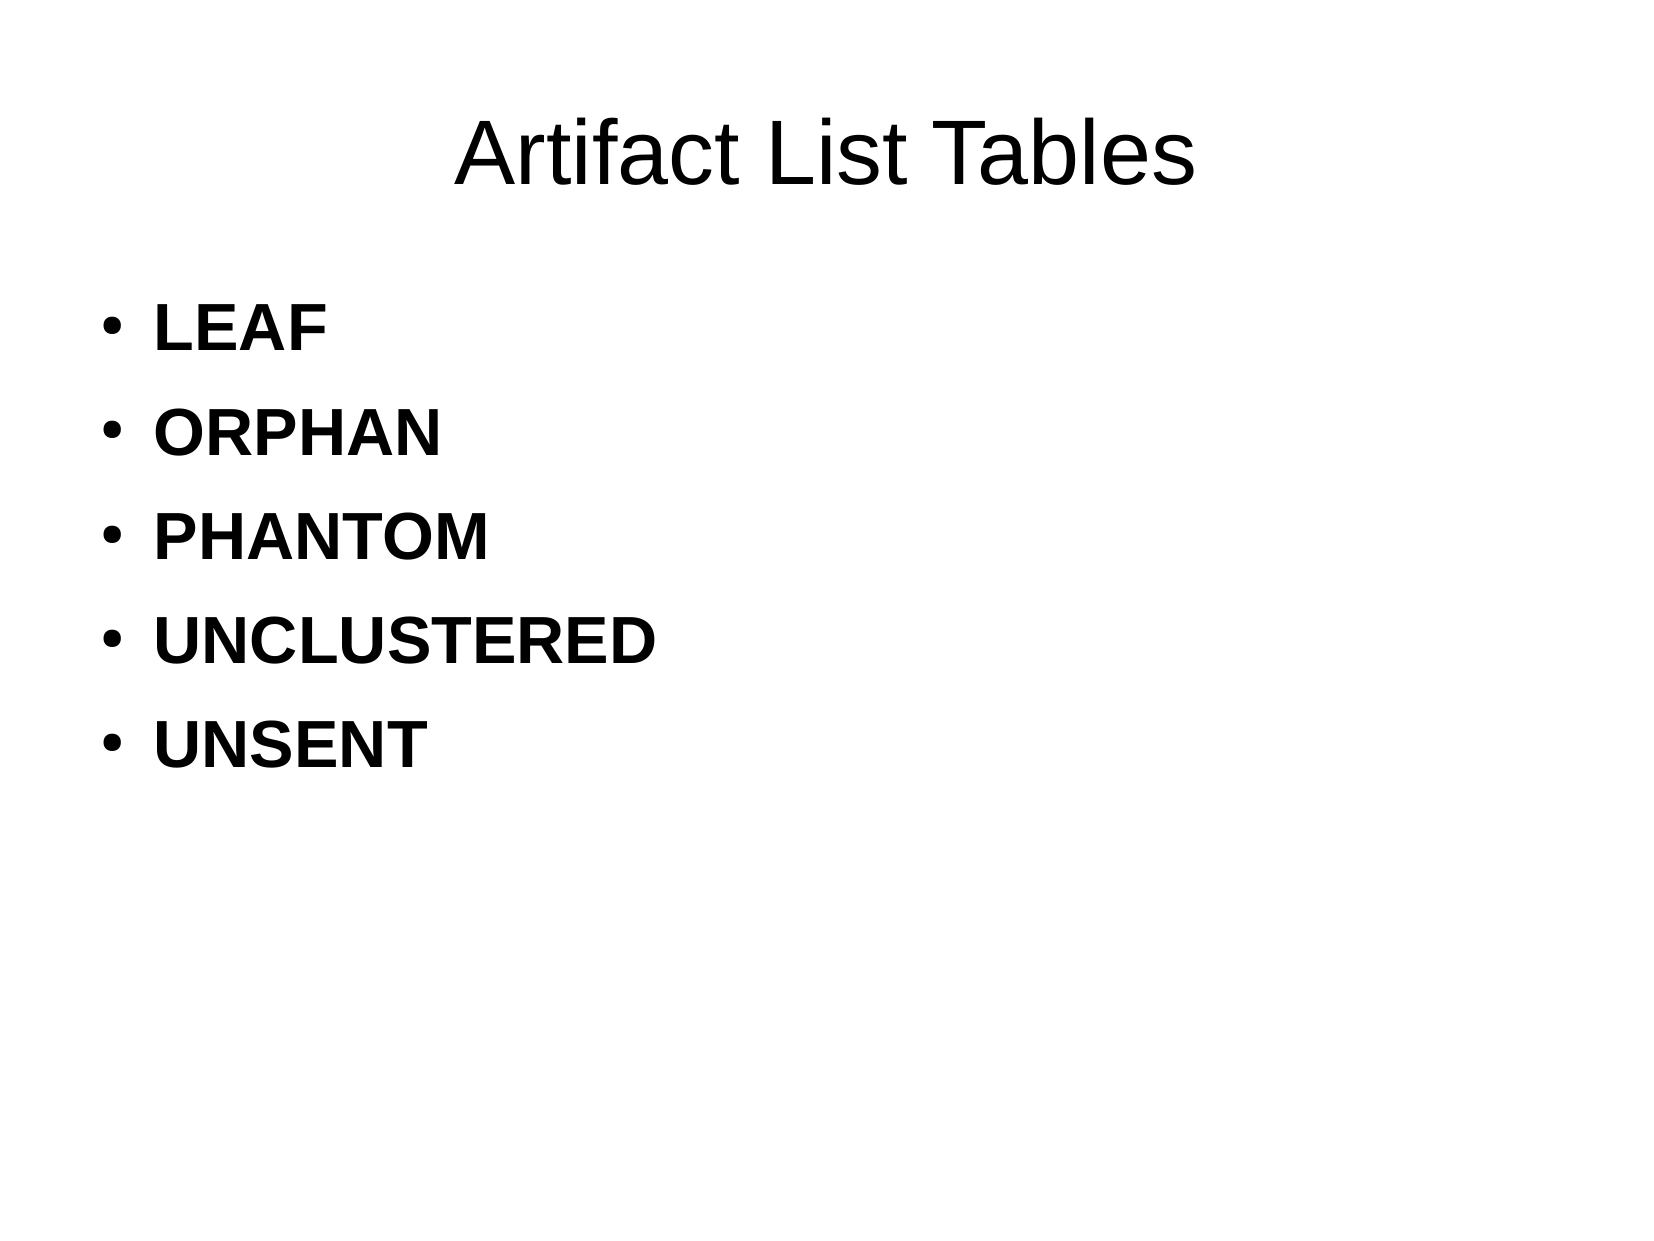

# Artifact List Tables
LEAF
ORPHAN
PHANTOM
UNCLUSTERED
UNSENT